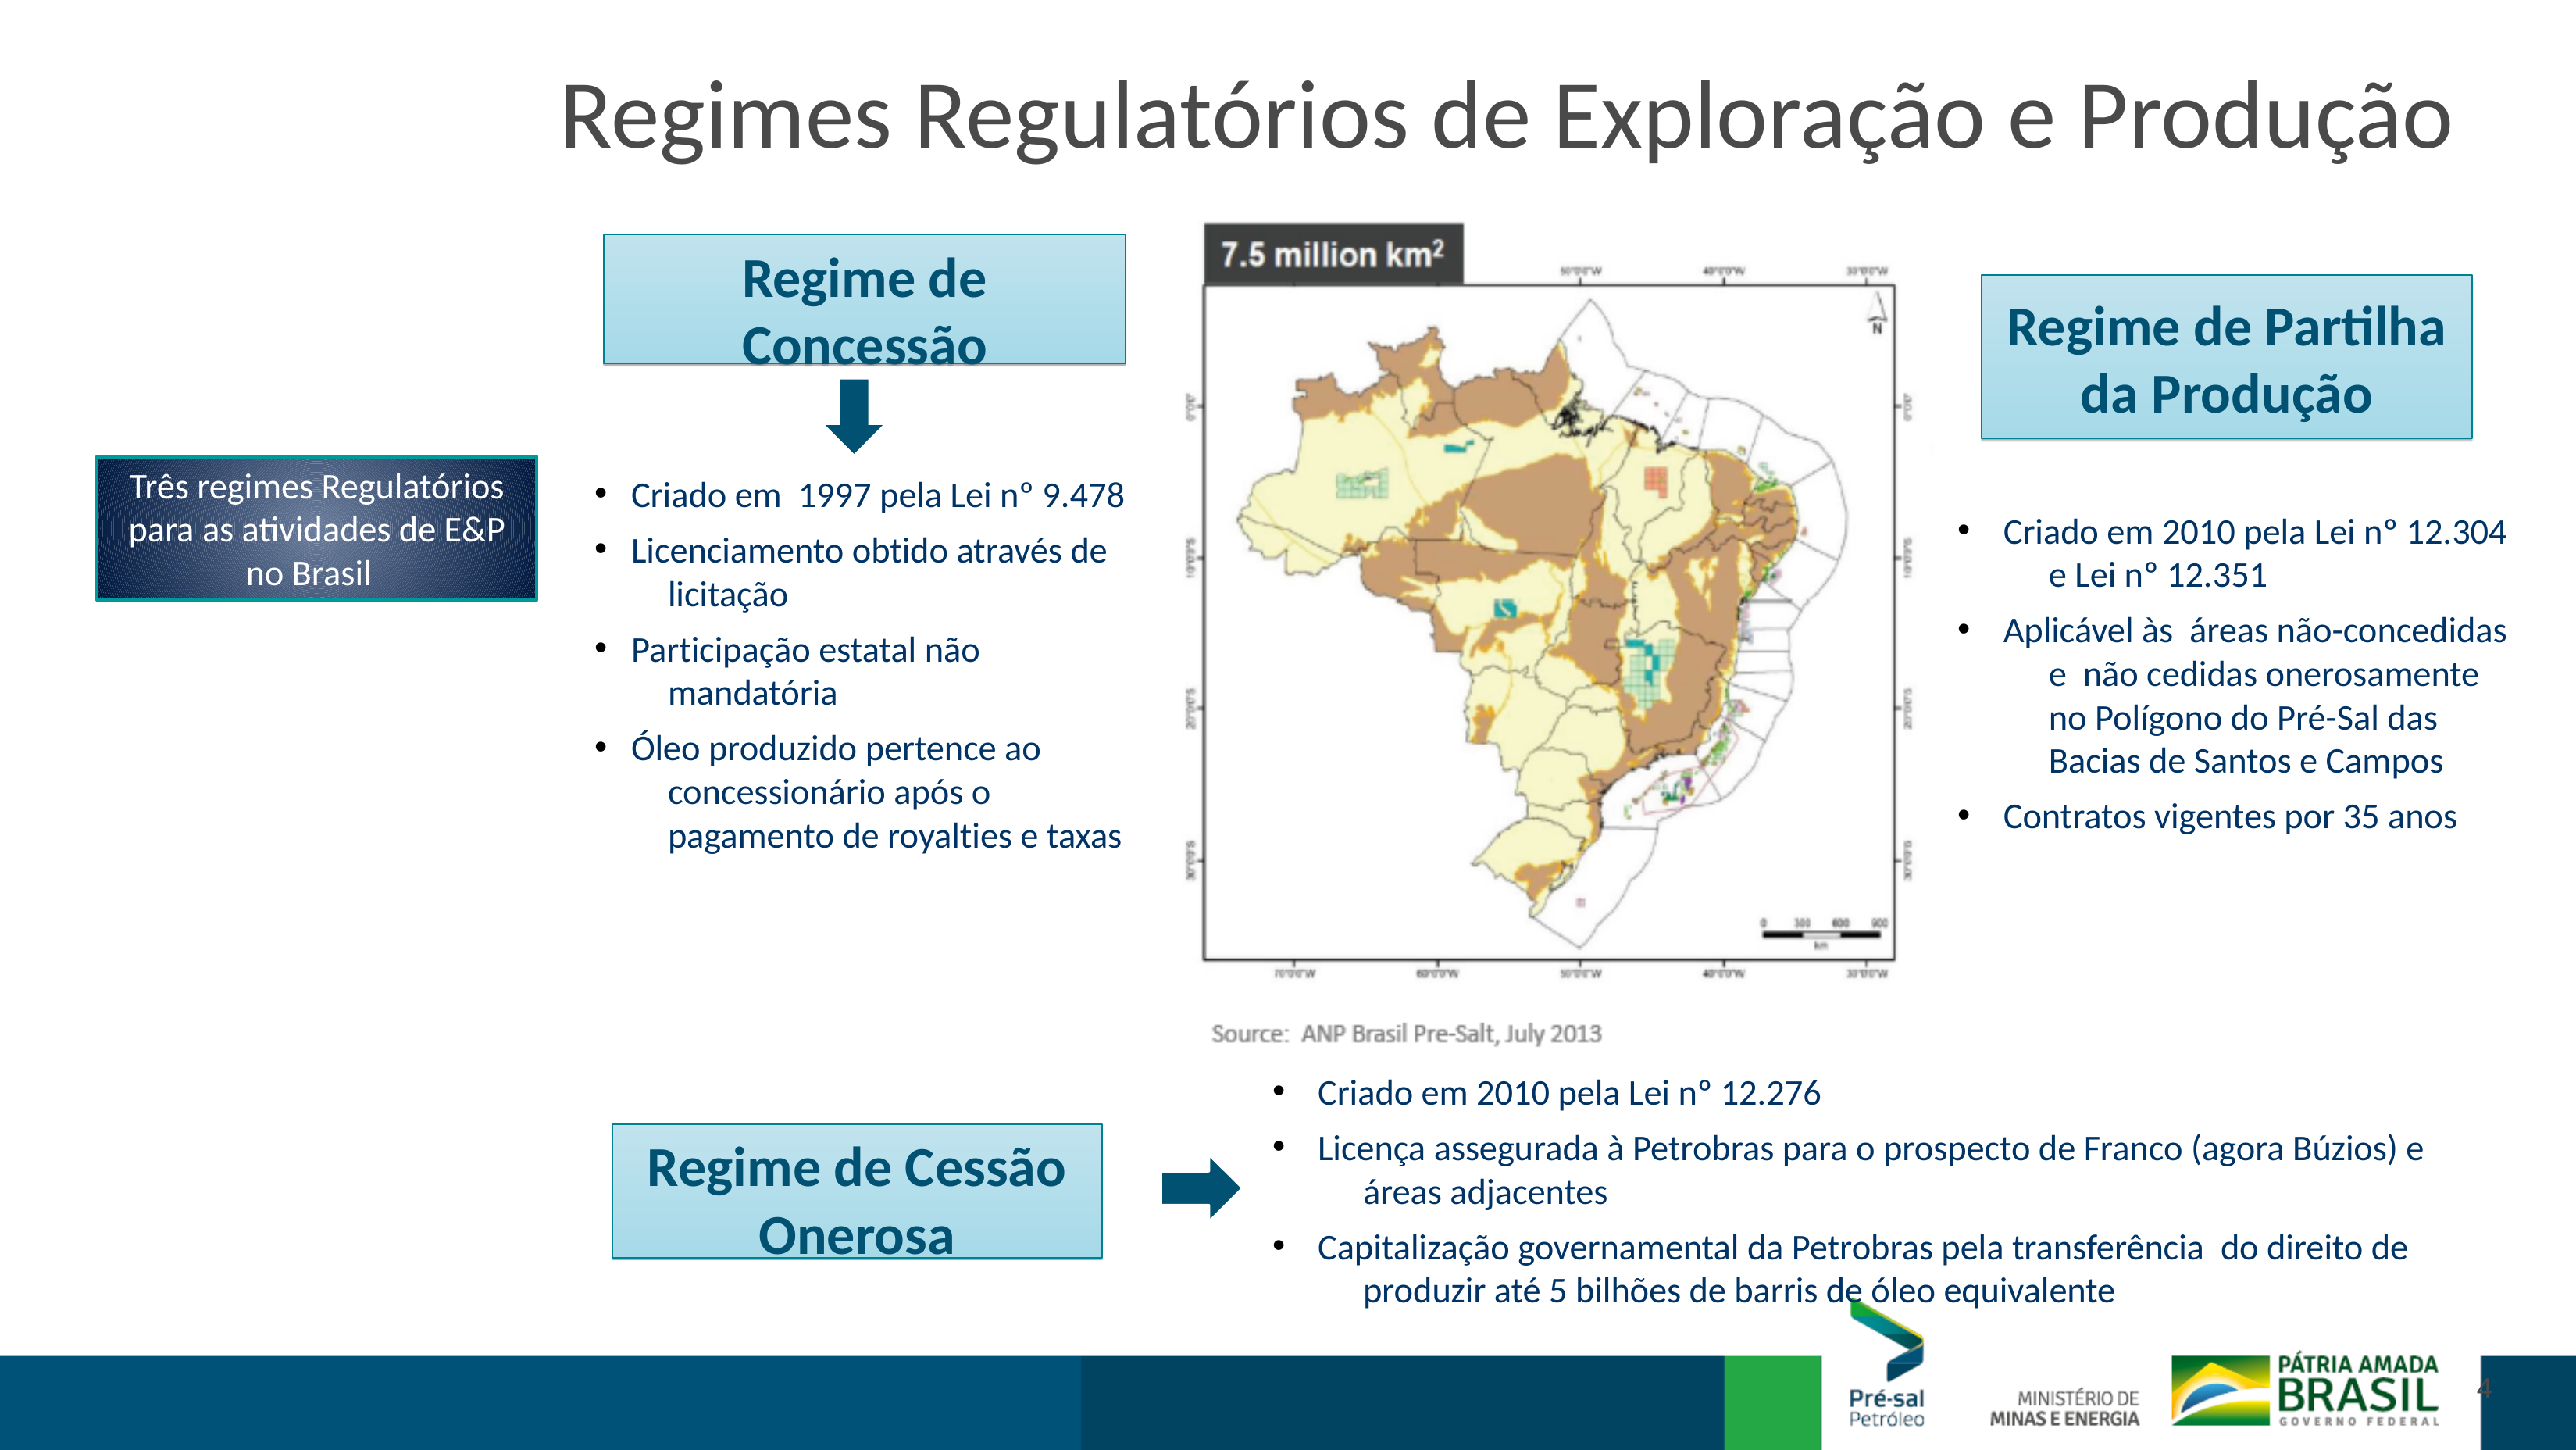

Regimes Regulatórios de Exploração e Produção
Regime de Concessão
Regime de Partilha da Produção
Criado em 1997 pela Lei nº 9.478
Licenciamento obtido através de licitação
Participação estatal não mandatória
Óleo produzido pertence ao concessionário após o pagamento de royalties e taxas
Criado em 2010 pela Lei nº 12.304 e Lei nº 12.351
Aplicável às áreas não-concedidas e não cedidas onerosamente no Polígono do Pré-Sal das Bacias de Santos e Campos
Contratos vigentes por 35 anos
Criado em 2010 pela Lei nº 12.276
Licença assegurada à Petrobras para o prospecto de Franco (agora Búzios) e áreas adjacentes
Capitalização governamental da Petrobras pela transferência do direito de produzir até 5 bilhões de barris de óleo equivalente
Regime de Cessão Onerosa
Três regimes Regulatórios para as atividades de E&P no Brasil
4